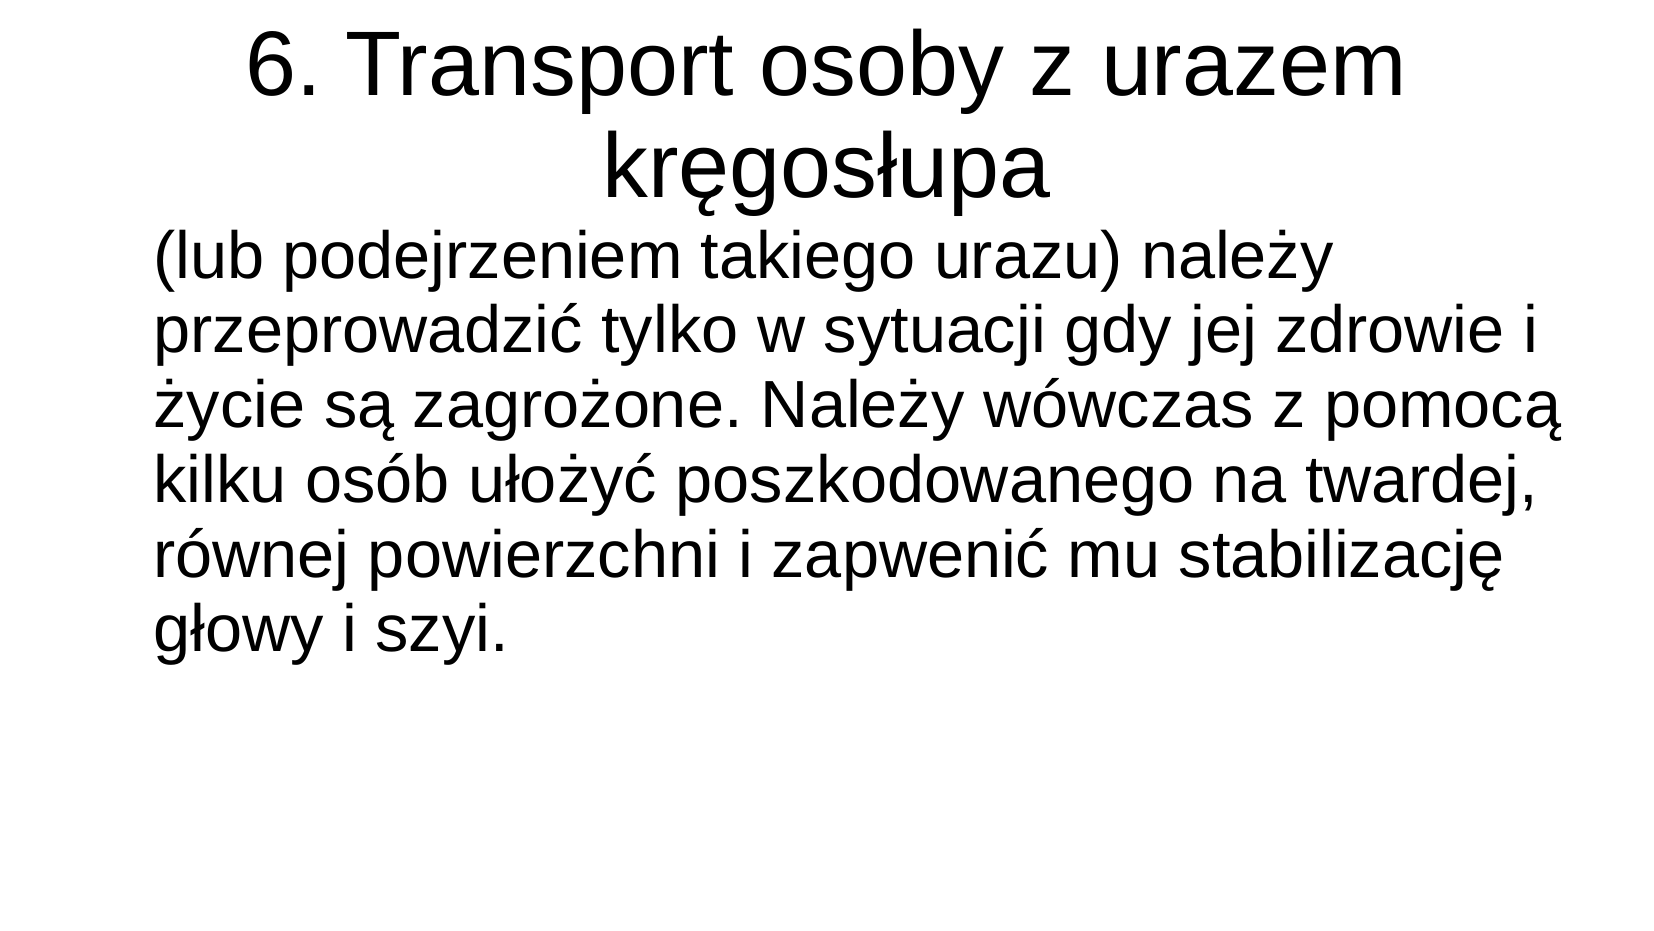

# 6. Transport osoby z urazem kręgosłupa
(lub podejrzeniem takiego urazu) należy przeprowadzić tylko w sytuacji gdy jej zdrowie i życie są zagrożone. Należy wówczas z pomocą kilku osób ułożyć poszkodowanego na twardej, równej powierzchni i zapwenić mu stabilizację głowy i szyi.